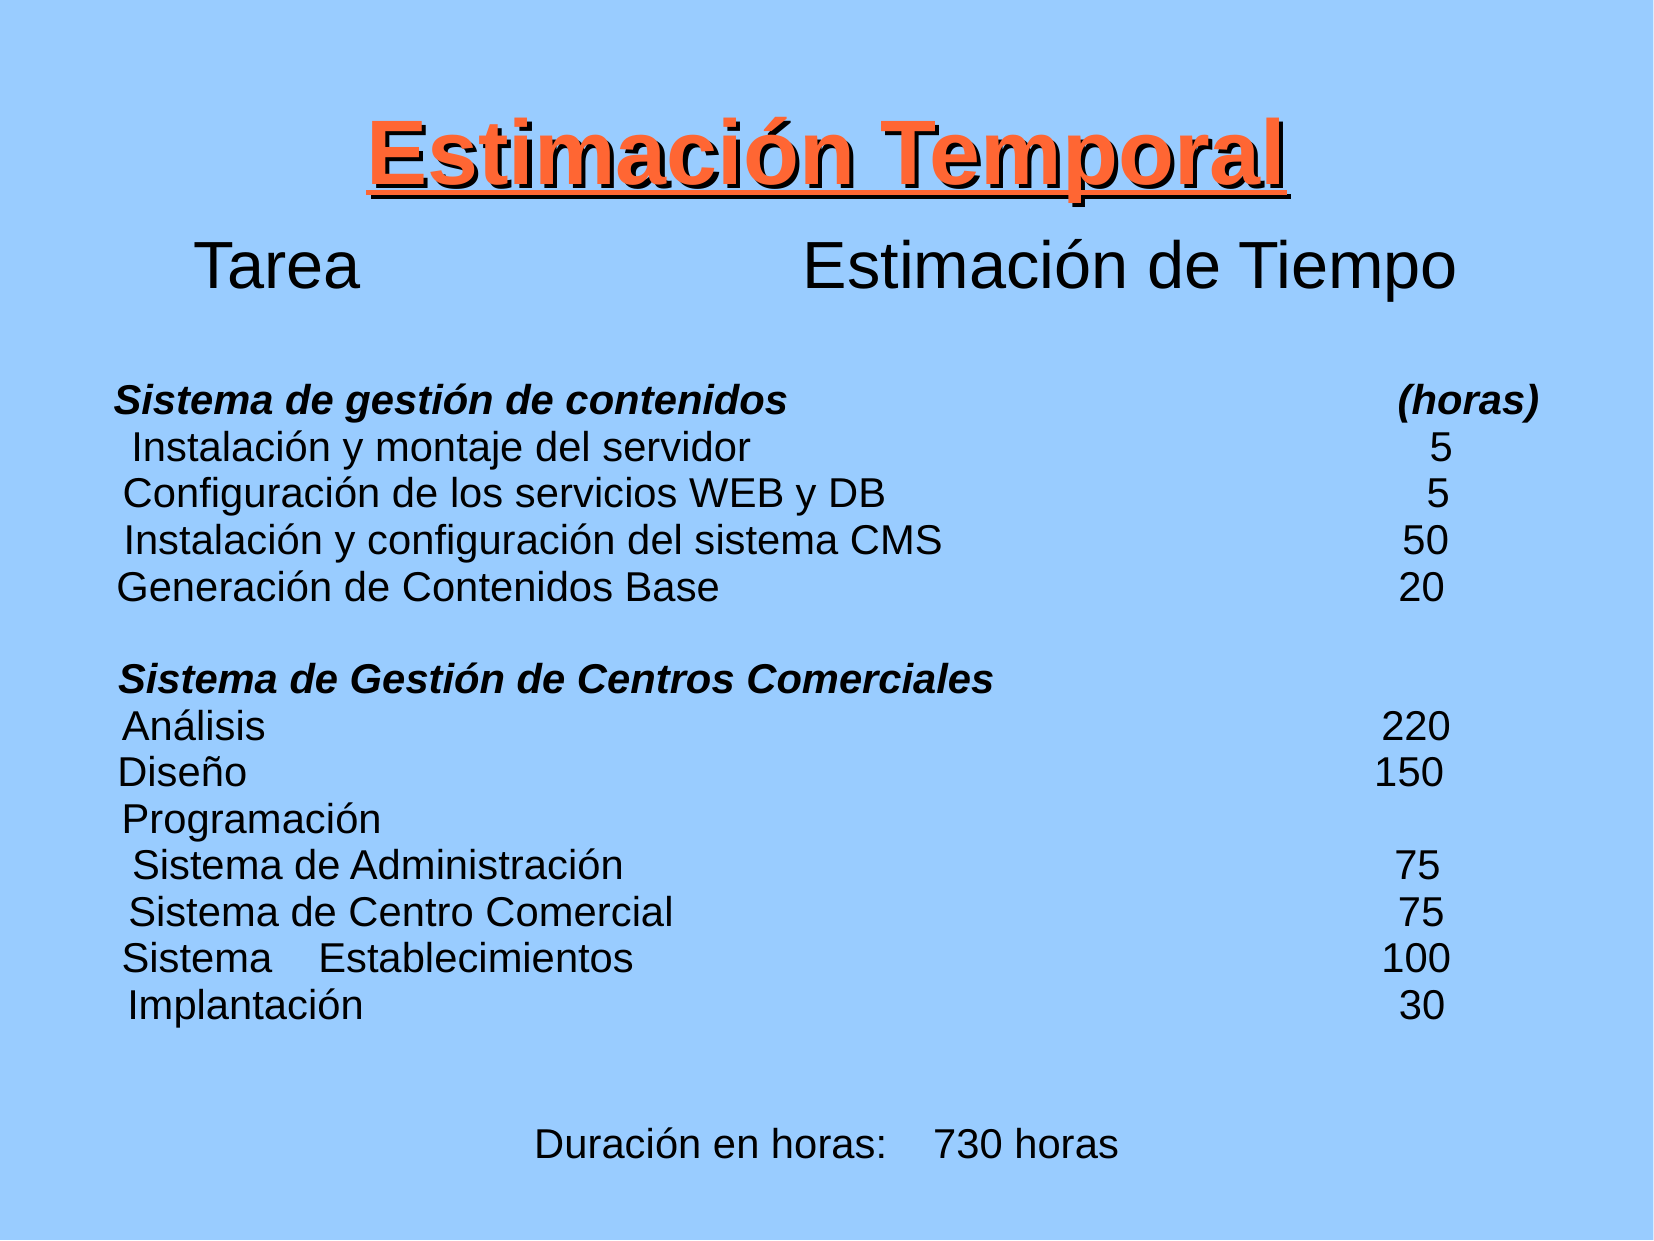

# Estimación Temporal
Tarea Estimación de Tiempo
Sistema de gestión de contenidos (horas)
Instalación y montaje del servidor 5
Configuración de los servicios WEB y DB 5
 Instalación y configuración del sistema CMS 50
Generación de Contenidos Base 20
Sistema de Gestión de Centros Comerciales
Análisis 220 Diseño 150
Programación
Sistema de Administración 75
Sistema de Centro Comercial 75
Sistema Establecimientos 100
Implantación 30
Duración en horas: 730 horas